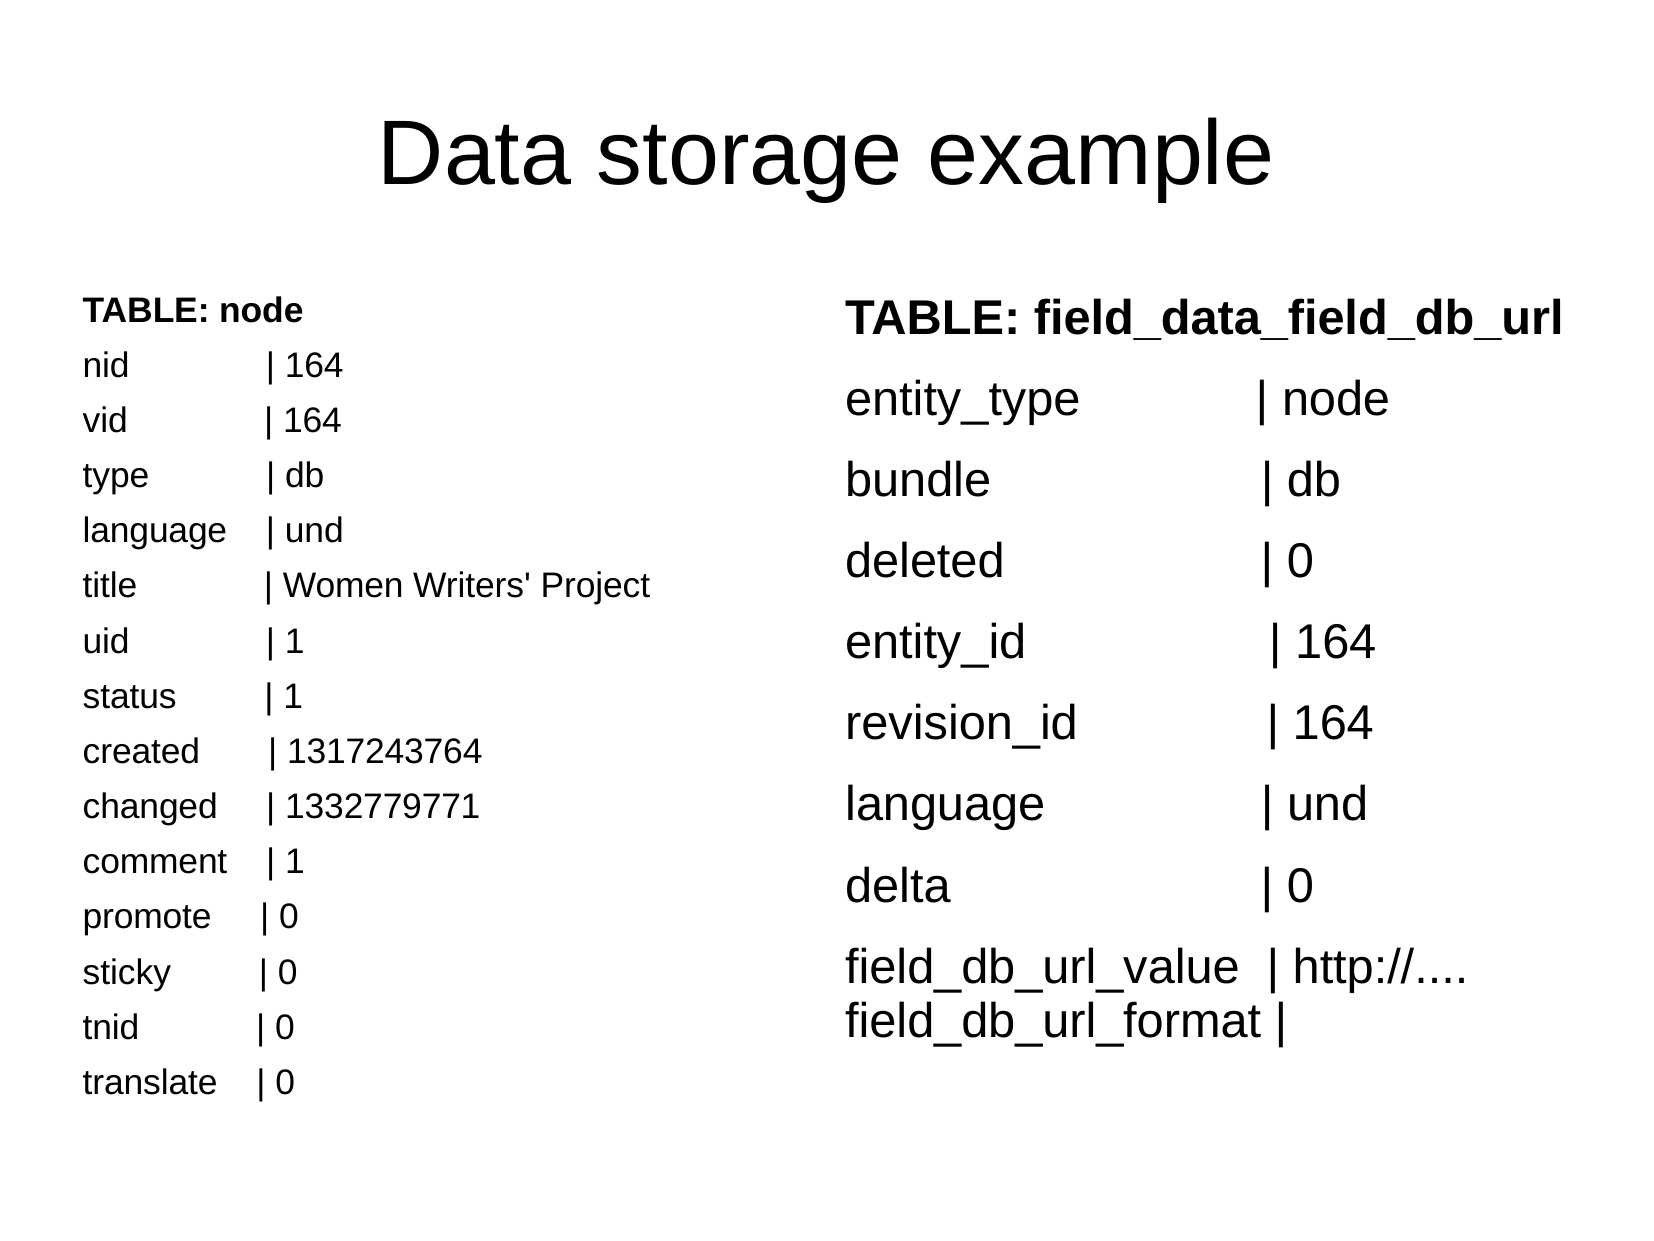

# Data storage example
TABLE: node
nid | 164
vid | 164
type | db
language | und
title | Women Writers' Project
uid | 1
status | 1
created | 1317243764
changed | 1332779771
comment | 1
promote | 0
sticky | 0
tnid | 0
translate | 0
TABLE: field_data_field_db_url
entity_type | node
bundle | db
deleted | 0
entity_id | 164
revision_id | 164
language | und
delta | 0
field_db_url_value | http://.... field_db_url_format |